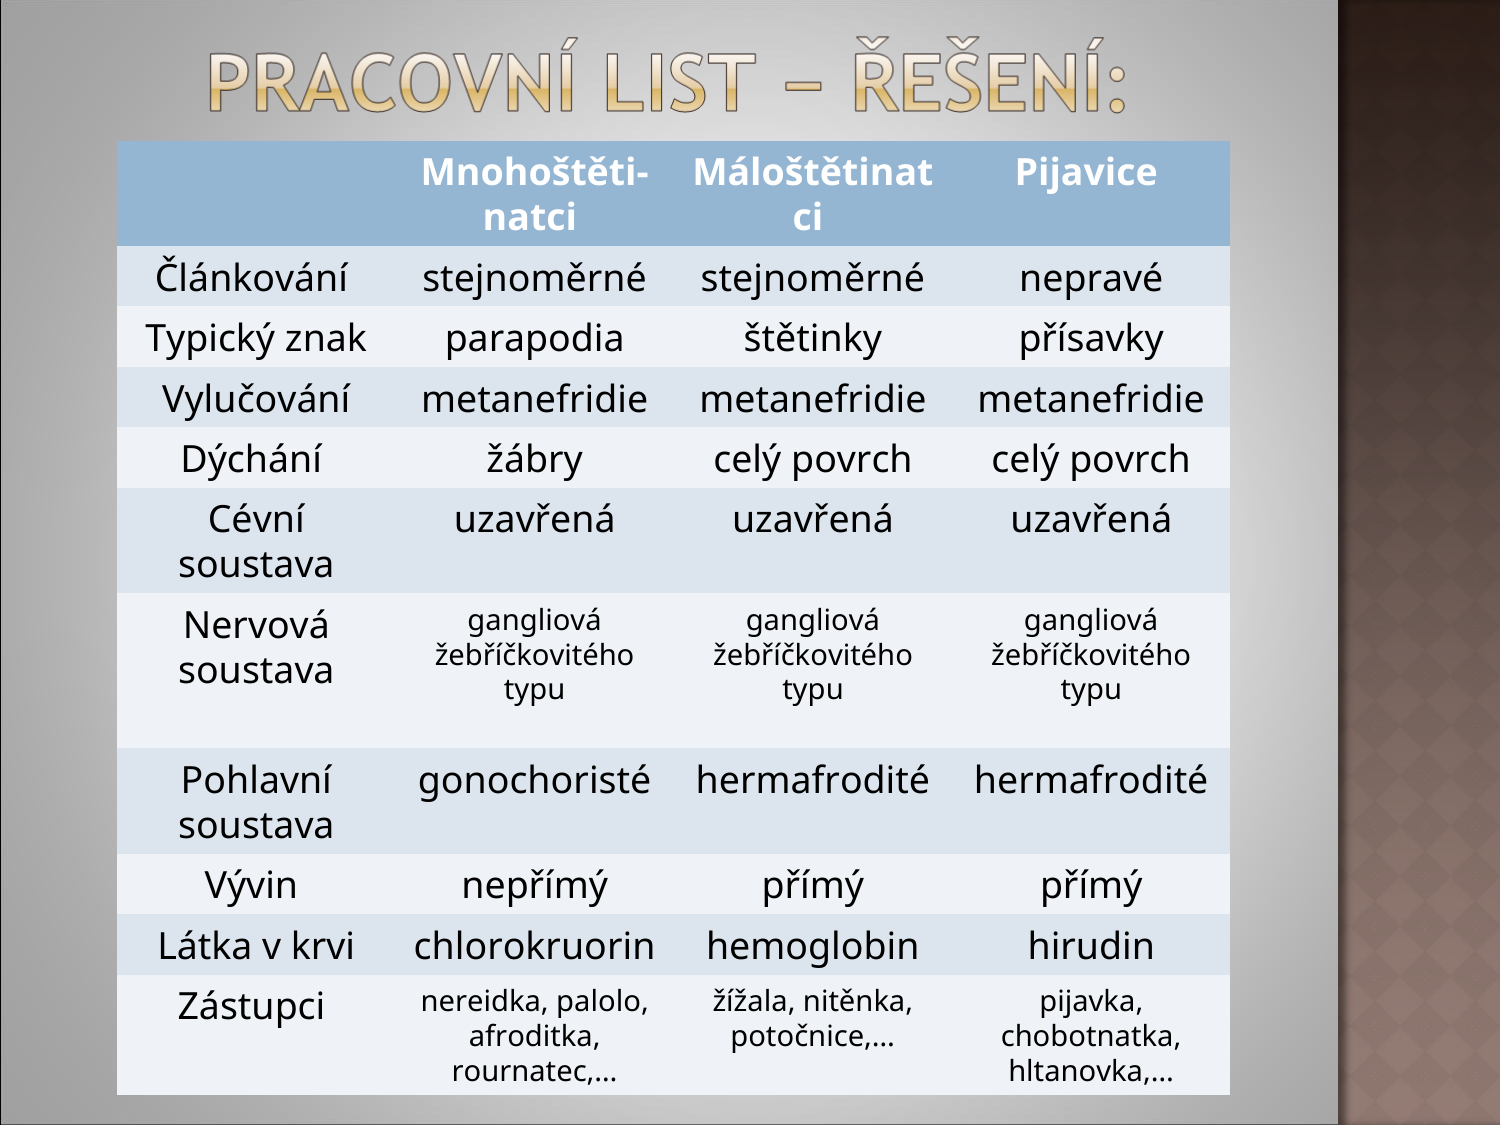

| | Mnohoštěti-natci | Máloštětinatci | Pijavice |
| --- | --- | --- | --- |
| Článkování | stejnoměrné | stejnoměrné | nepravé |
| Typický znak | parapodia | štětinky | přísavky |
| Vylučování | metanefridie | metanefridie | metanefridie |
| Dýchání | žábry | celý povrch | celý povrch |
| Cévní soustava | uzavřená | uzavřená | uzavřená |
| Nervová soustava | gangliová žebříčkovitého typu | gangliová žebříčkovitého typu | gangliová žebříčkovitého typu |
| Pohlavní soustava | gonochoristé | hermafrodité | hermafrodité |
| Vývin | nepřímý | přímý | přímý |
| Látka v krvi | chlorokruorin | hemoglobin | hirudin |
| Zástupci | nereidka, palolo, afroditka, rournatec,… | žížala, nitěnka, potočnice,… | pijavka, chobotnatka, hltanovka,… |